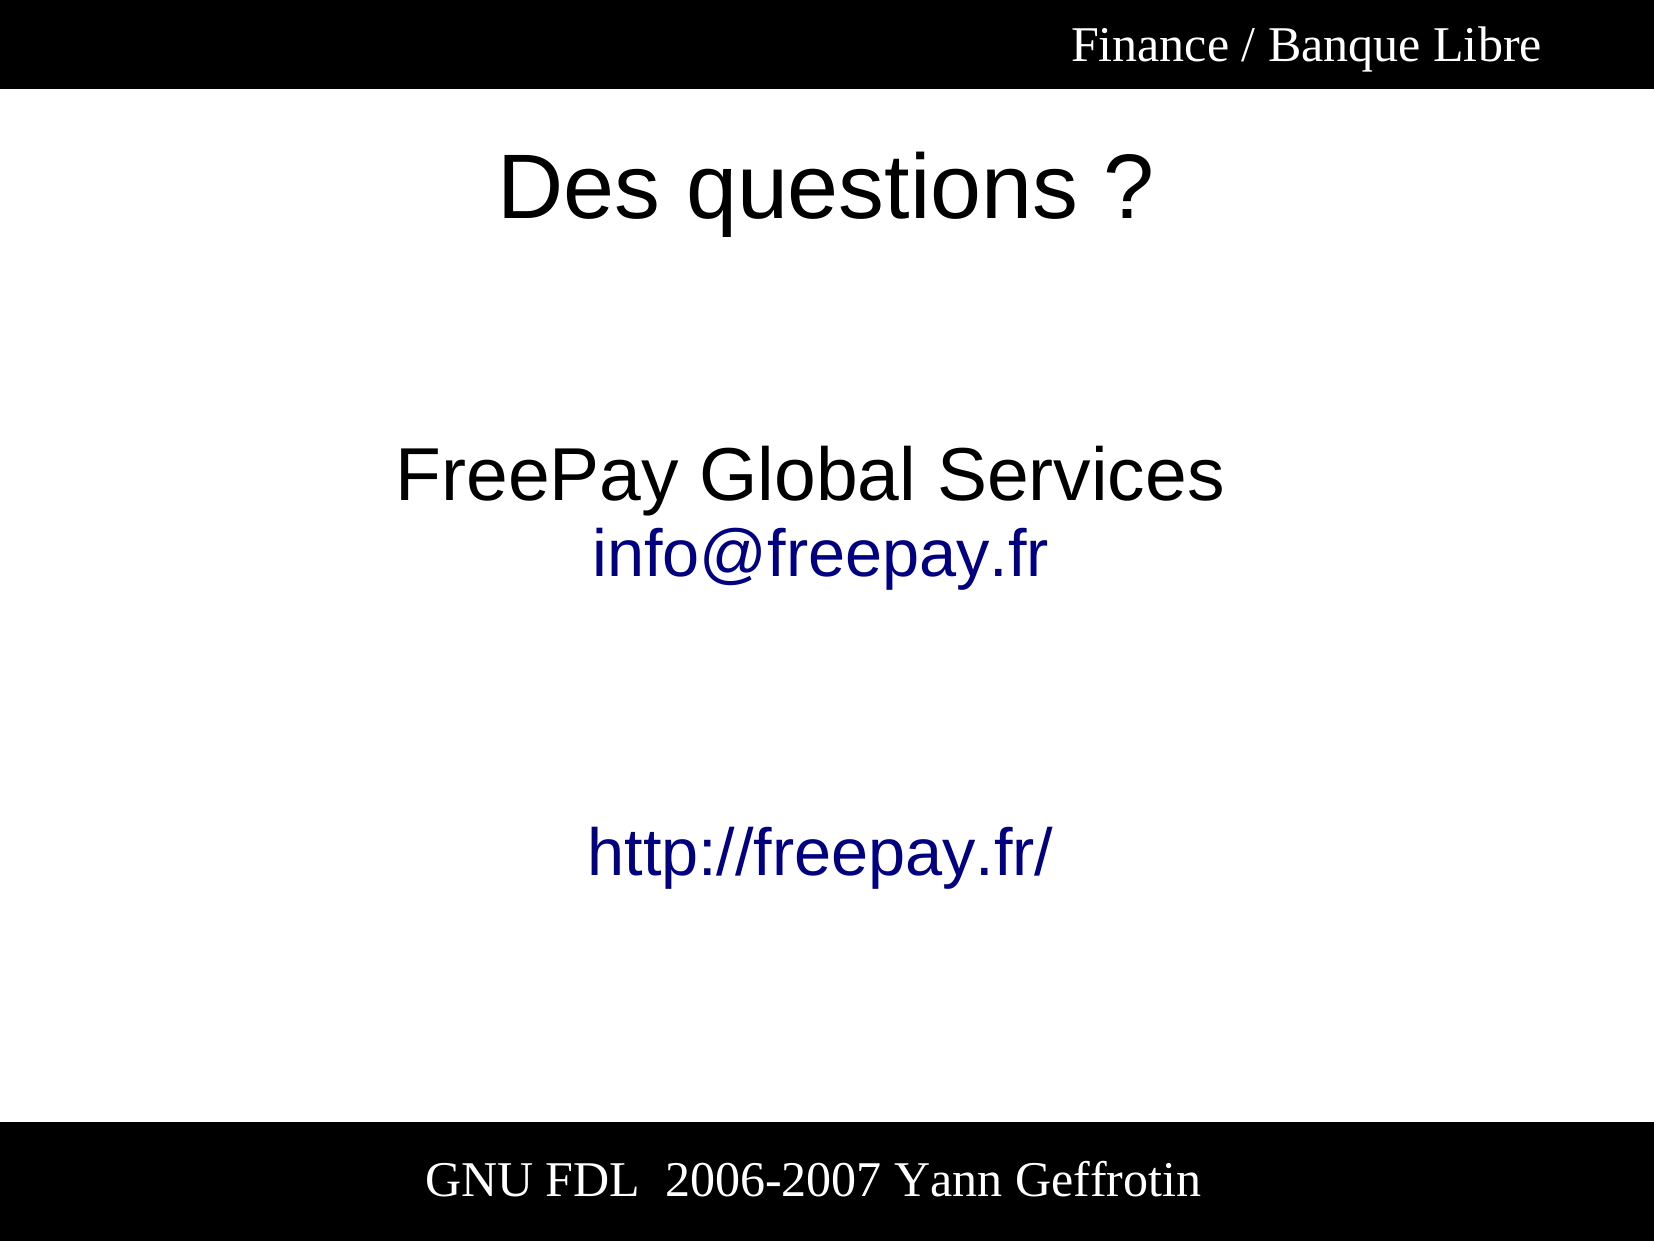

# Des questions ?
FreePay Global Services
info@freepay.fr
http://freepay.fr/